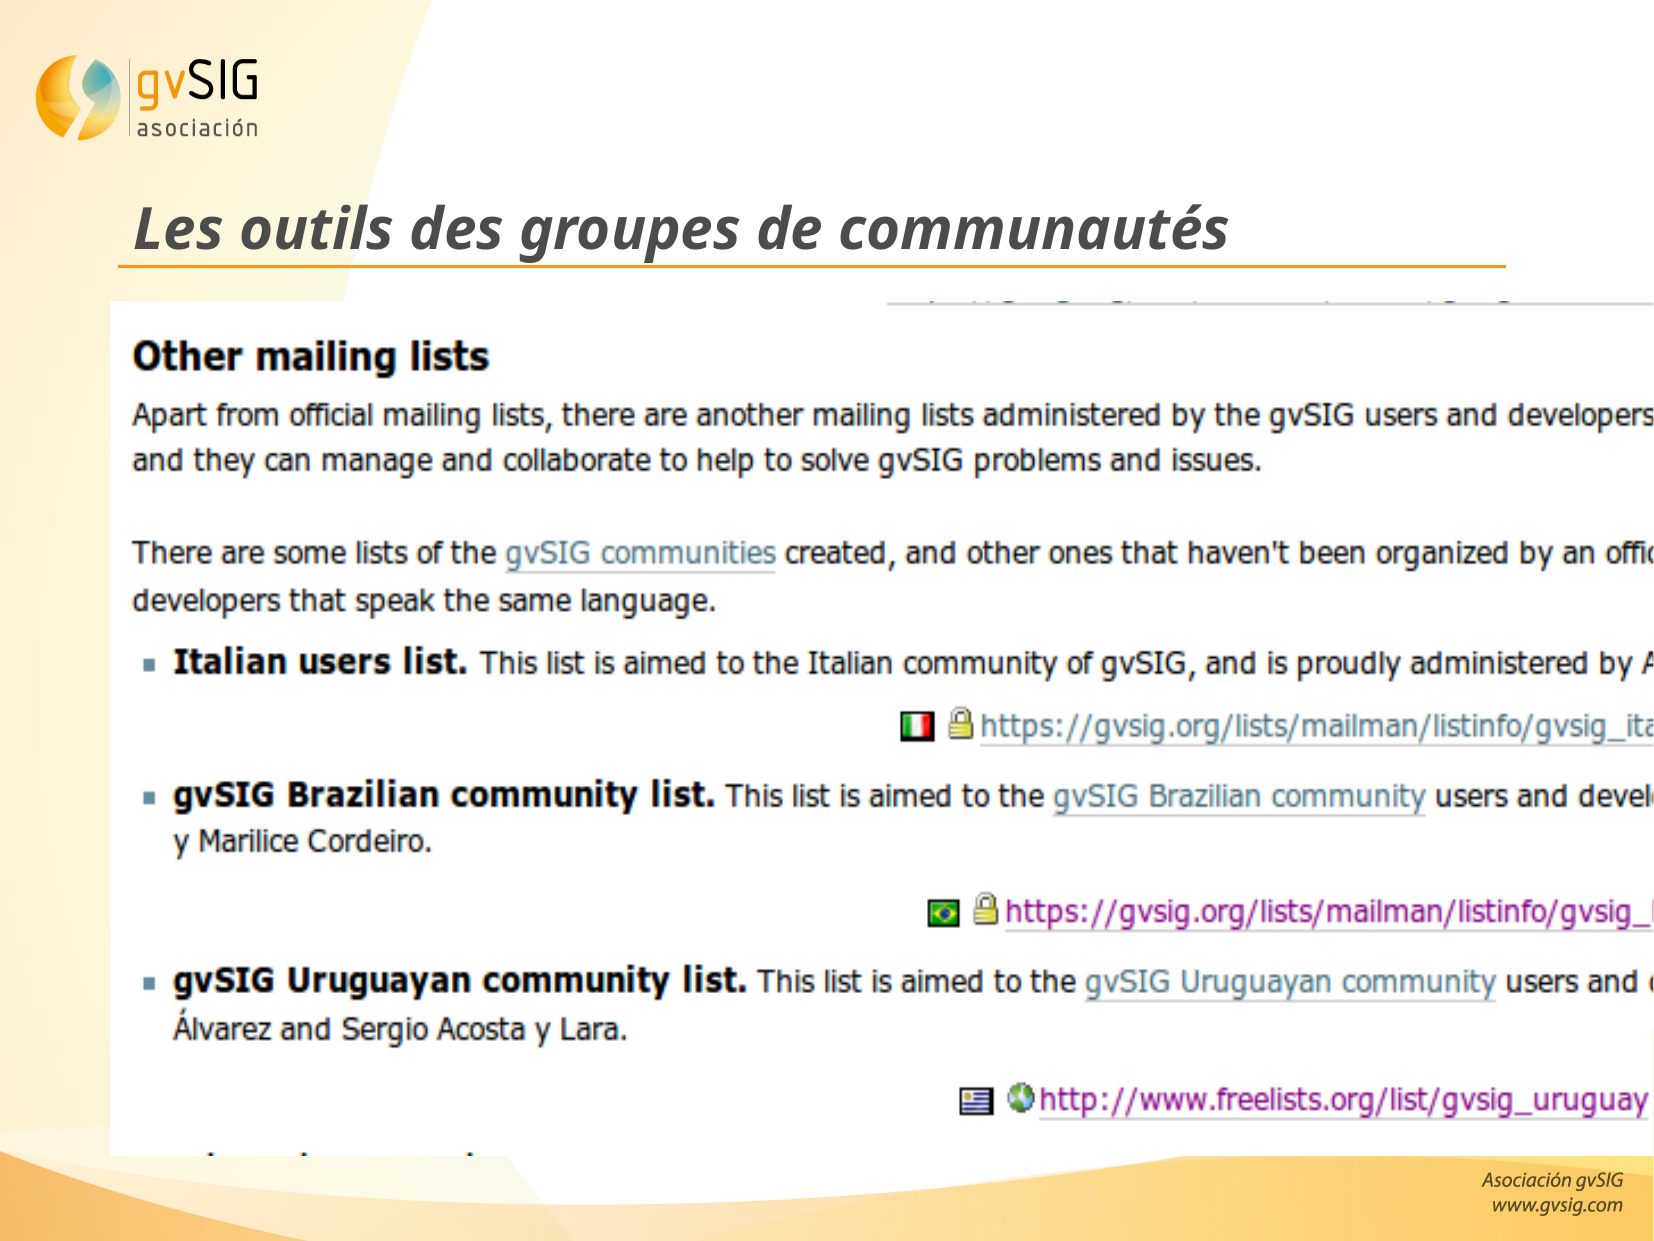

# Les outils des groupes de communautés